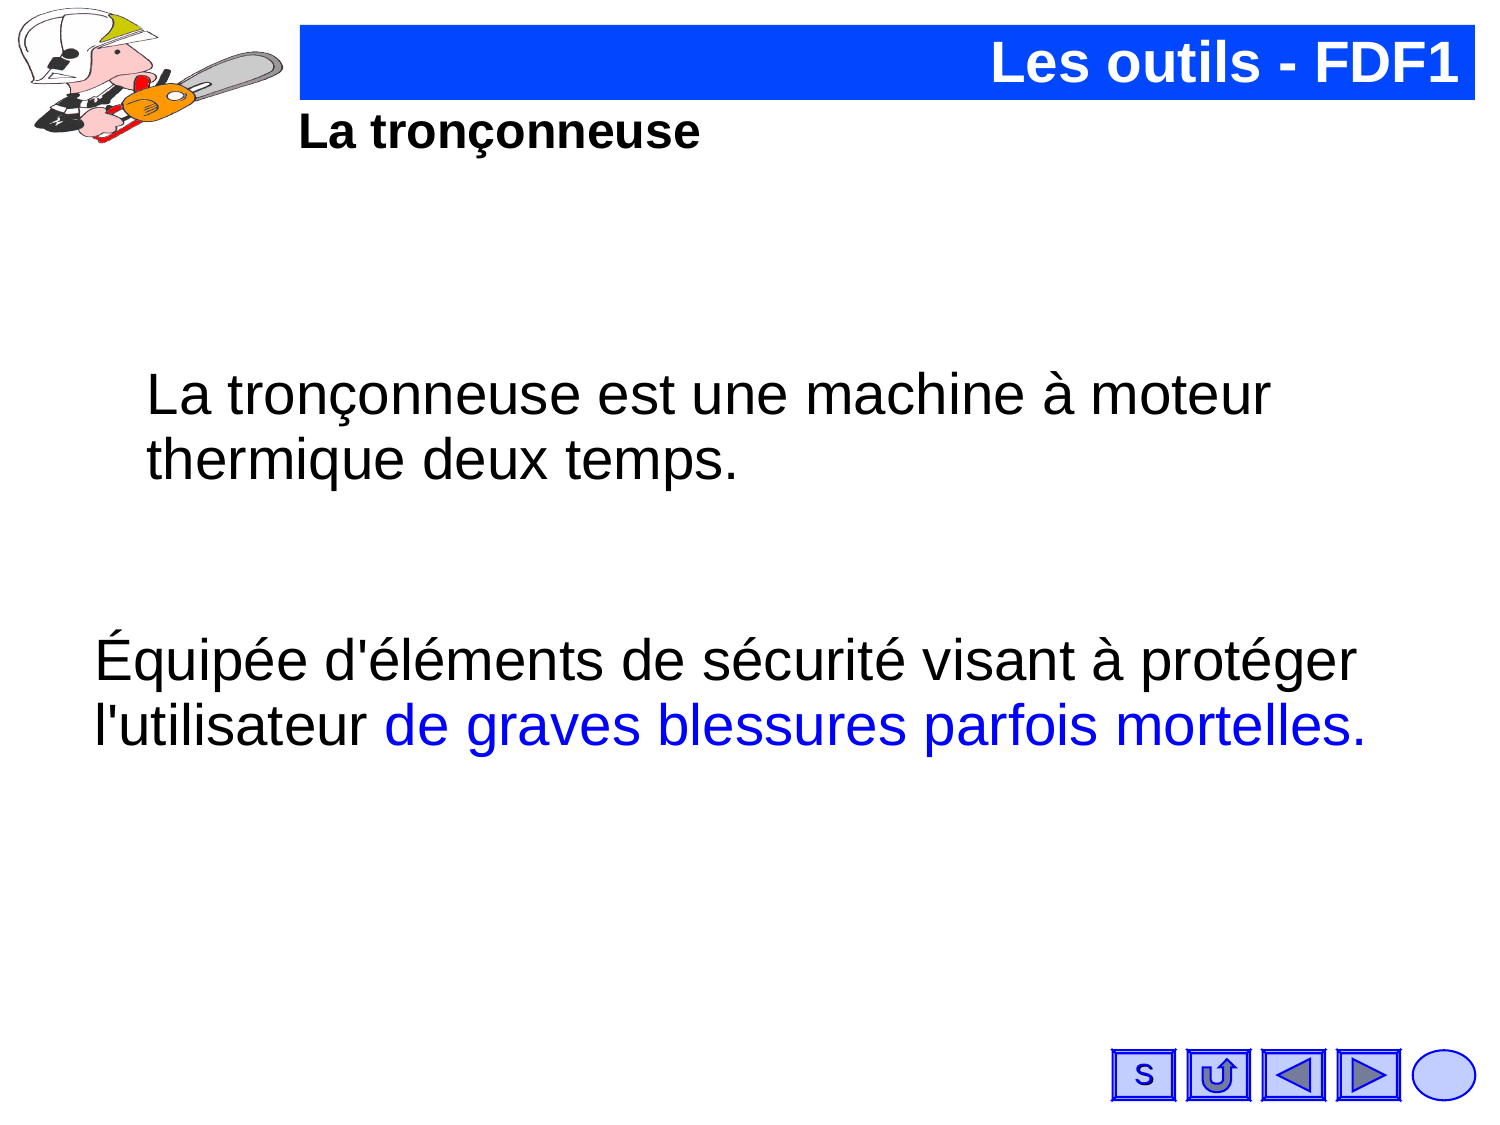

Les outils - FDF1
La tronçonneuse
La tronçonneuse est une machine à moteur
thermique deux temps.
Équipée d'éléments de sécurité visant à protéger
l'utilisateur de graves blessures parfois mortelles.